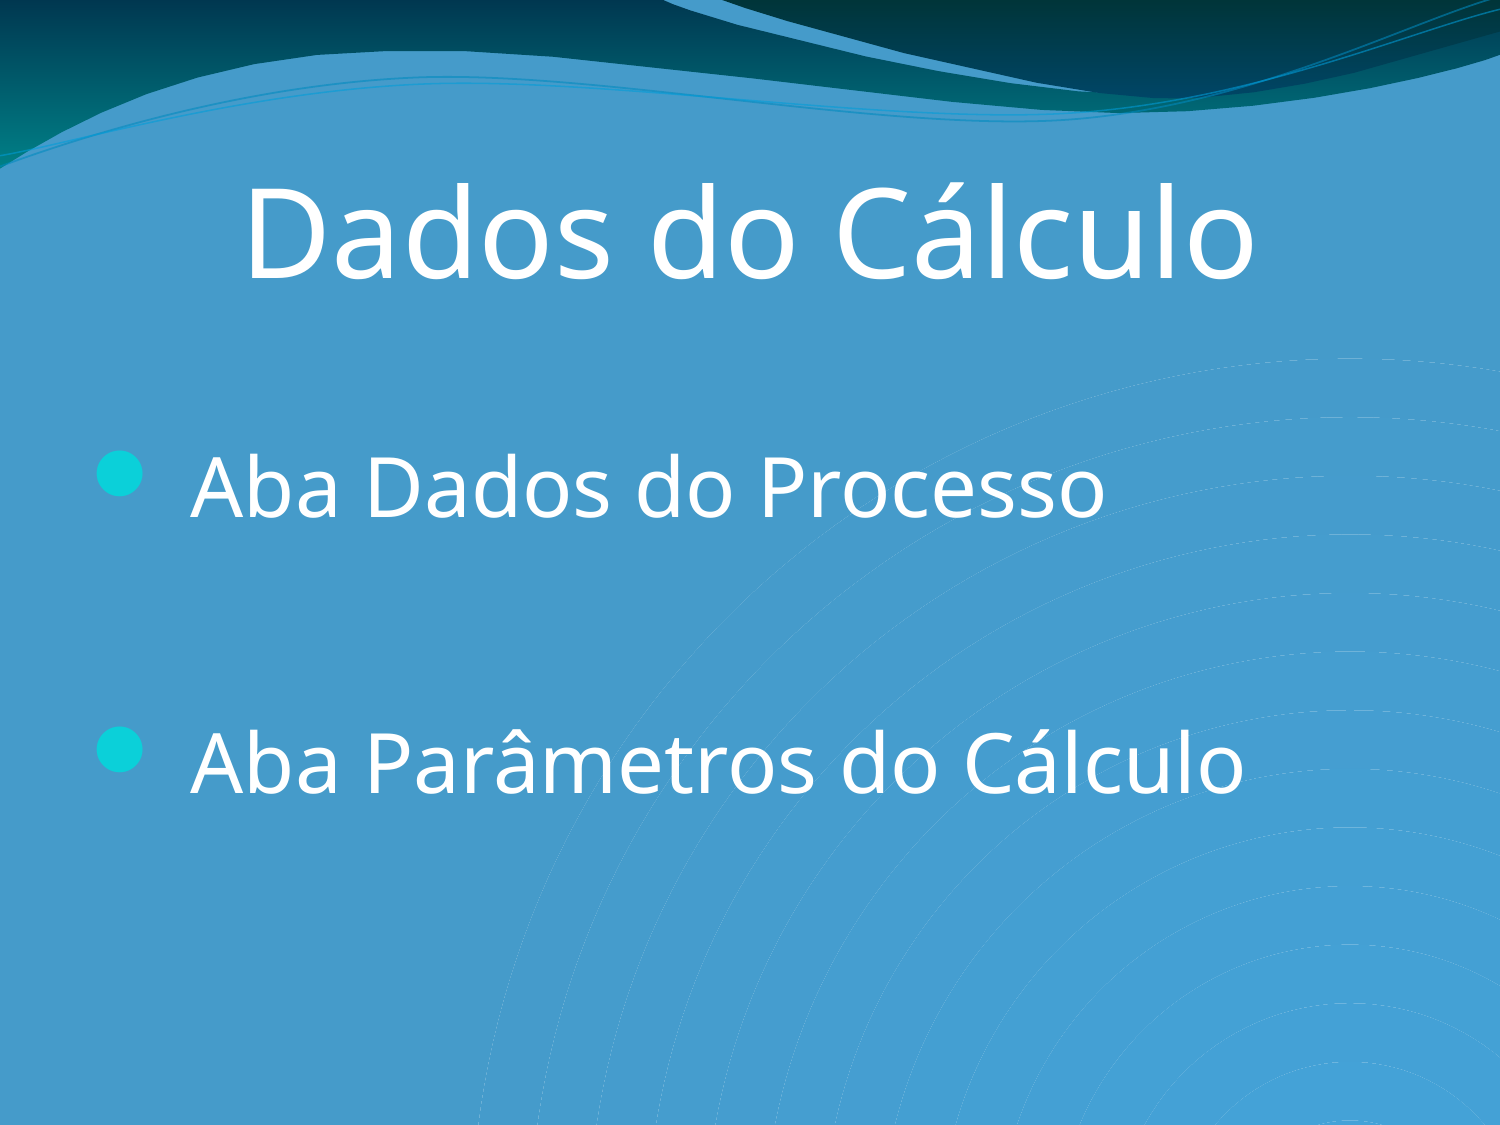

# Dados do Cálculo
 Aba Dados do Processo
 Aba Parâmetros do Cálculo